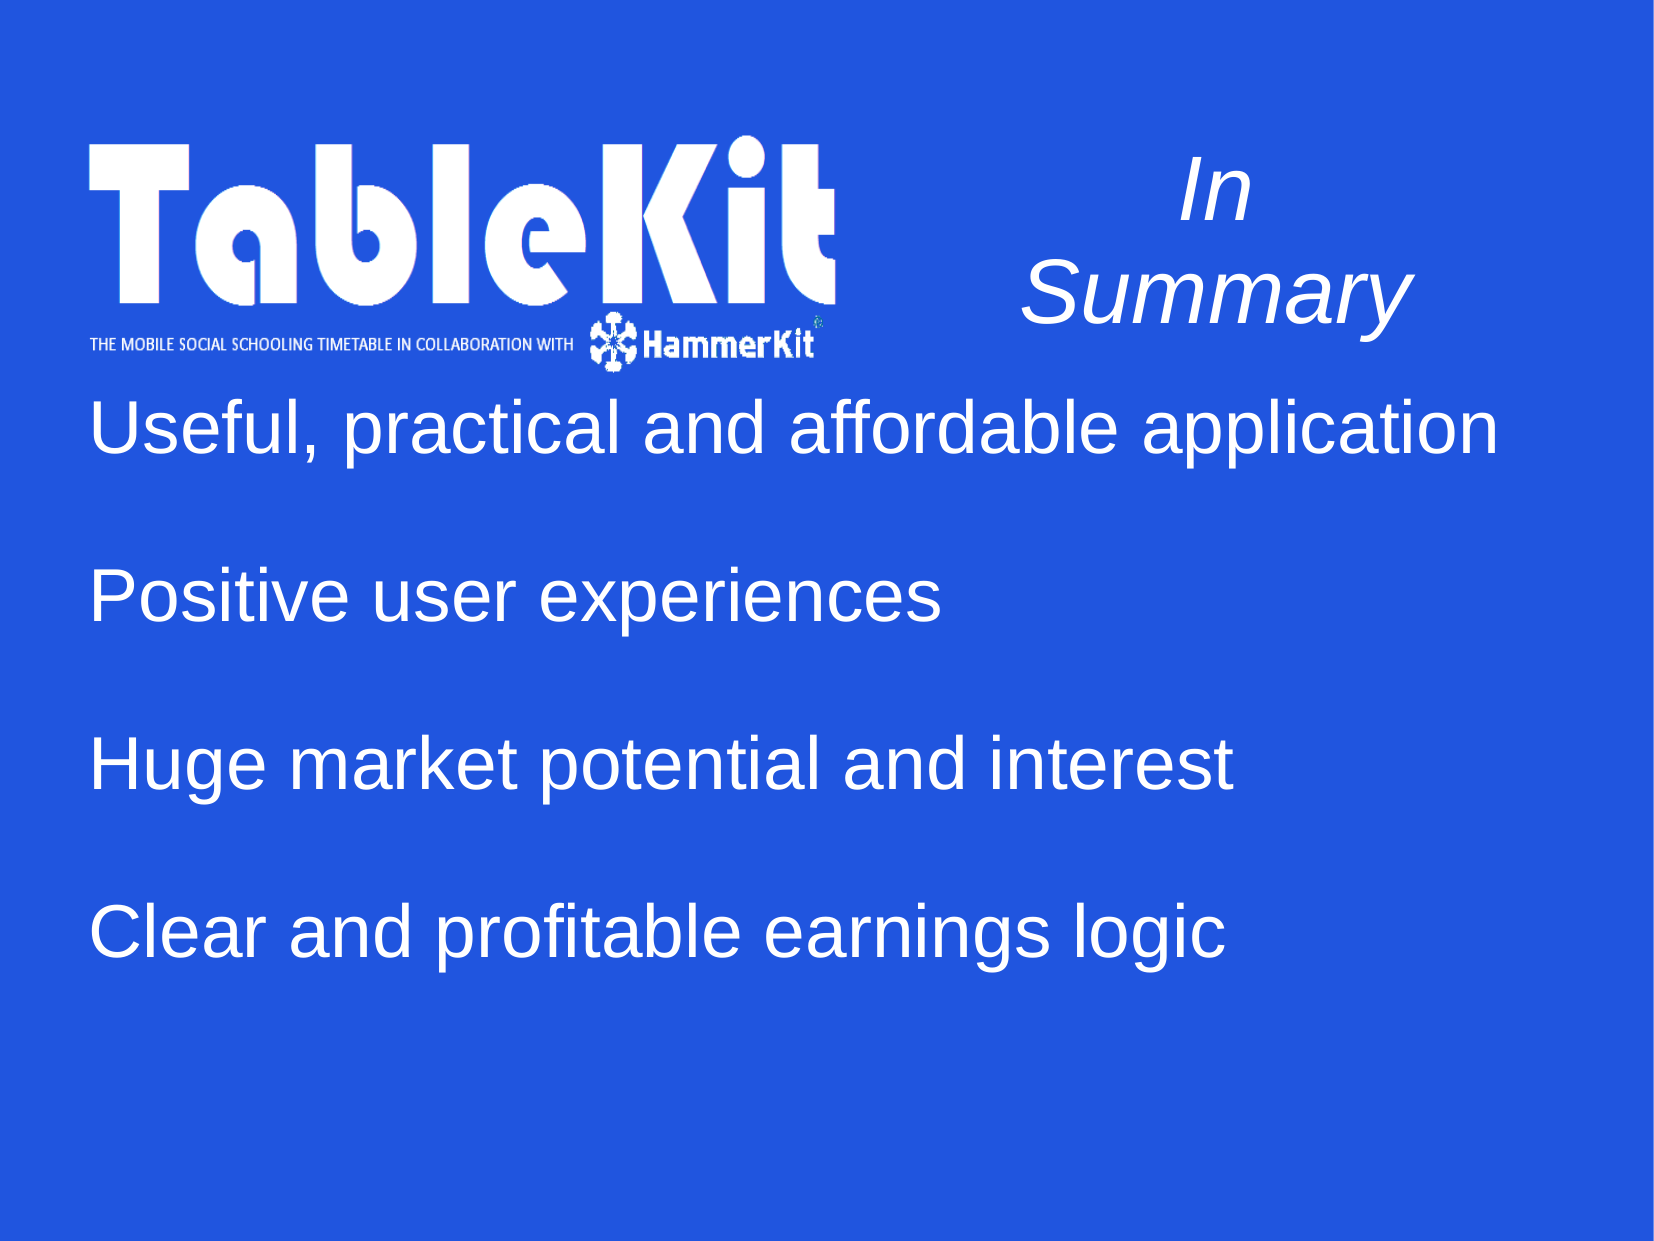

In Summary
Useful, practical and affordable application
Positive user experiences
Huge market potential and interest
Clear and profitable earnings logic
#